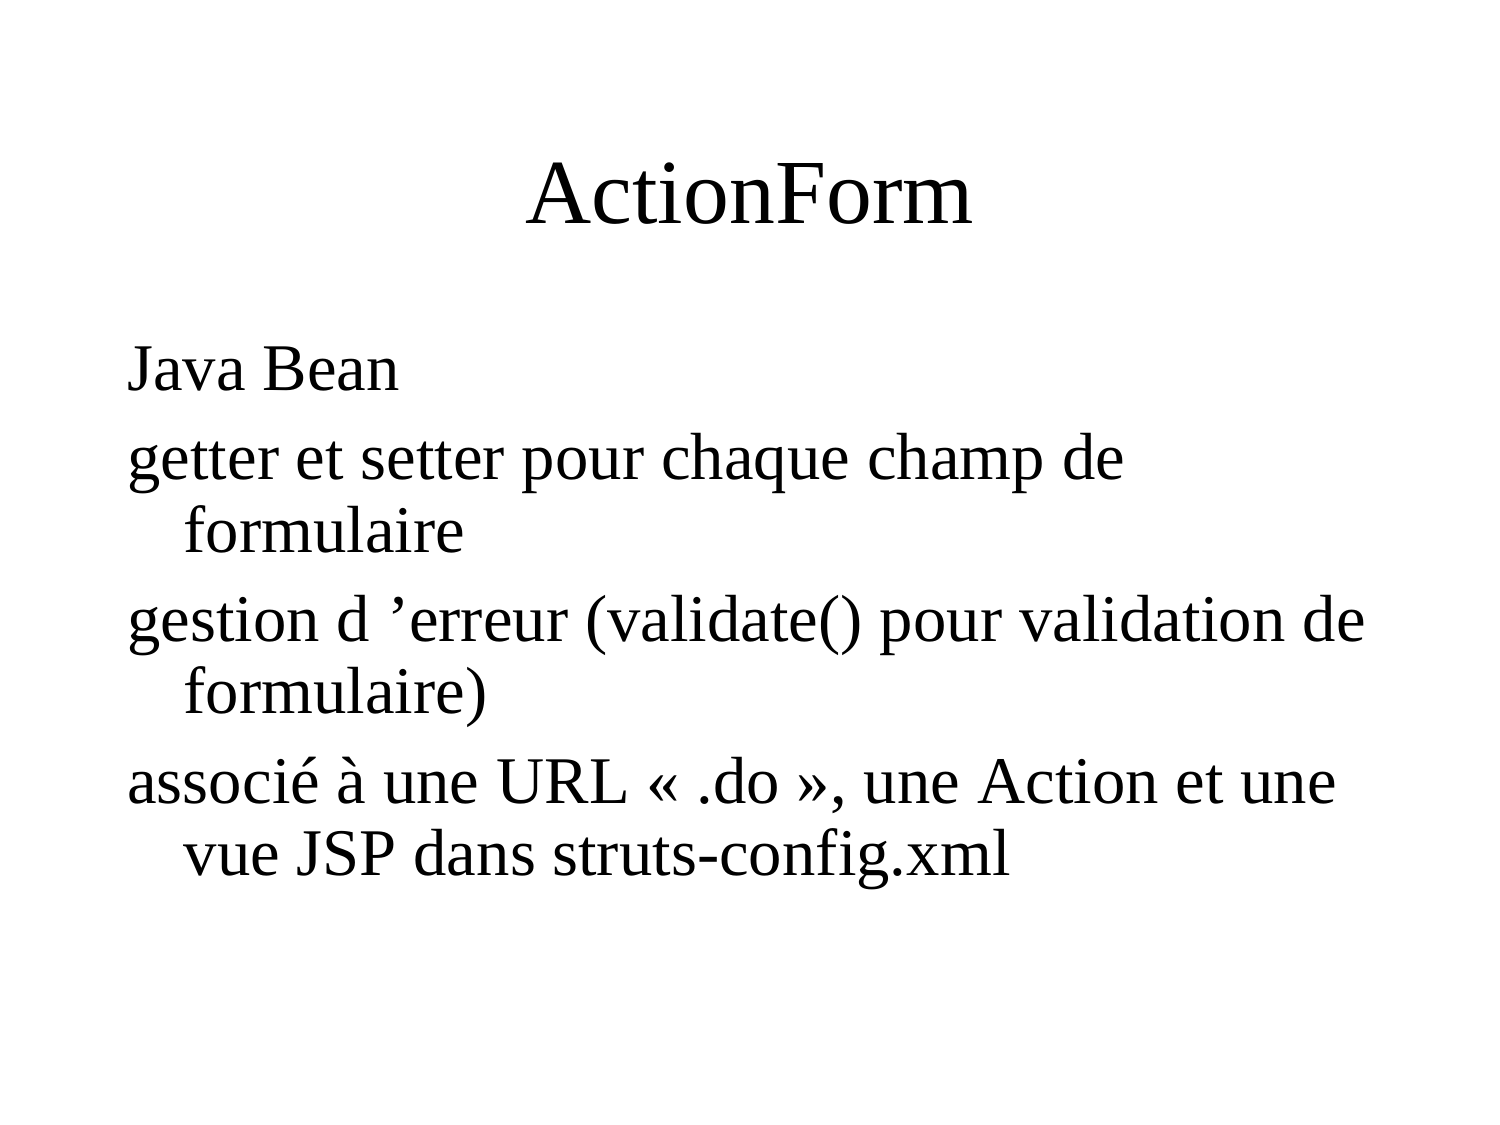

ActionForm
Java Bean
getter et setter pour chaque champ de formulaire
gestion d ’erreur (validate() pour validation de formulaire)
associé à une URL « .do », une Action et une vue JSP dans struts-config.xml